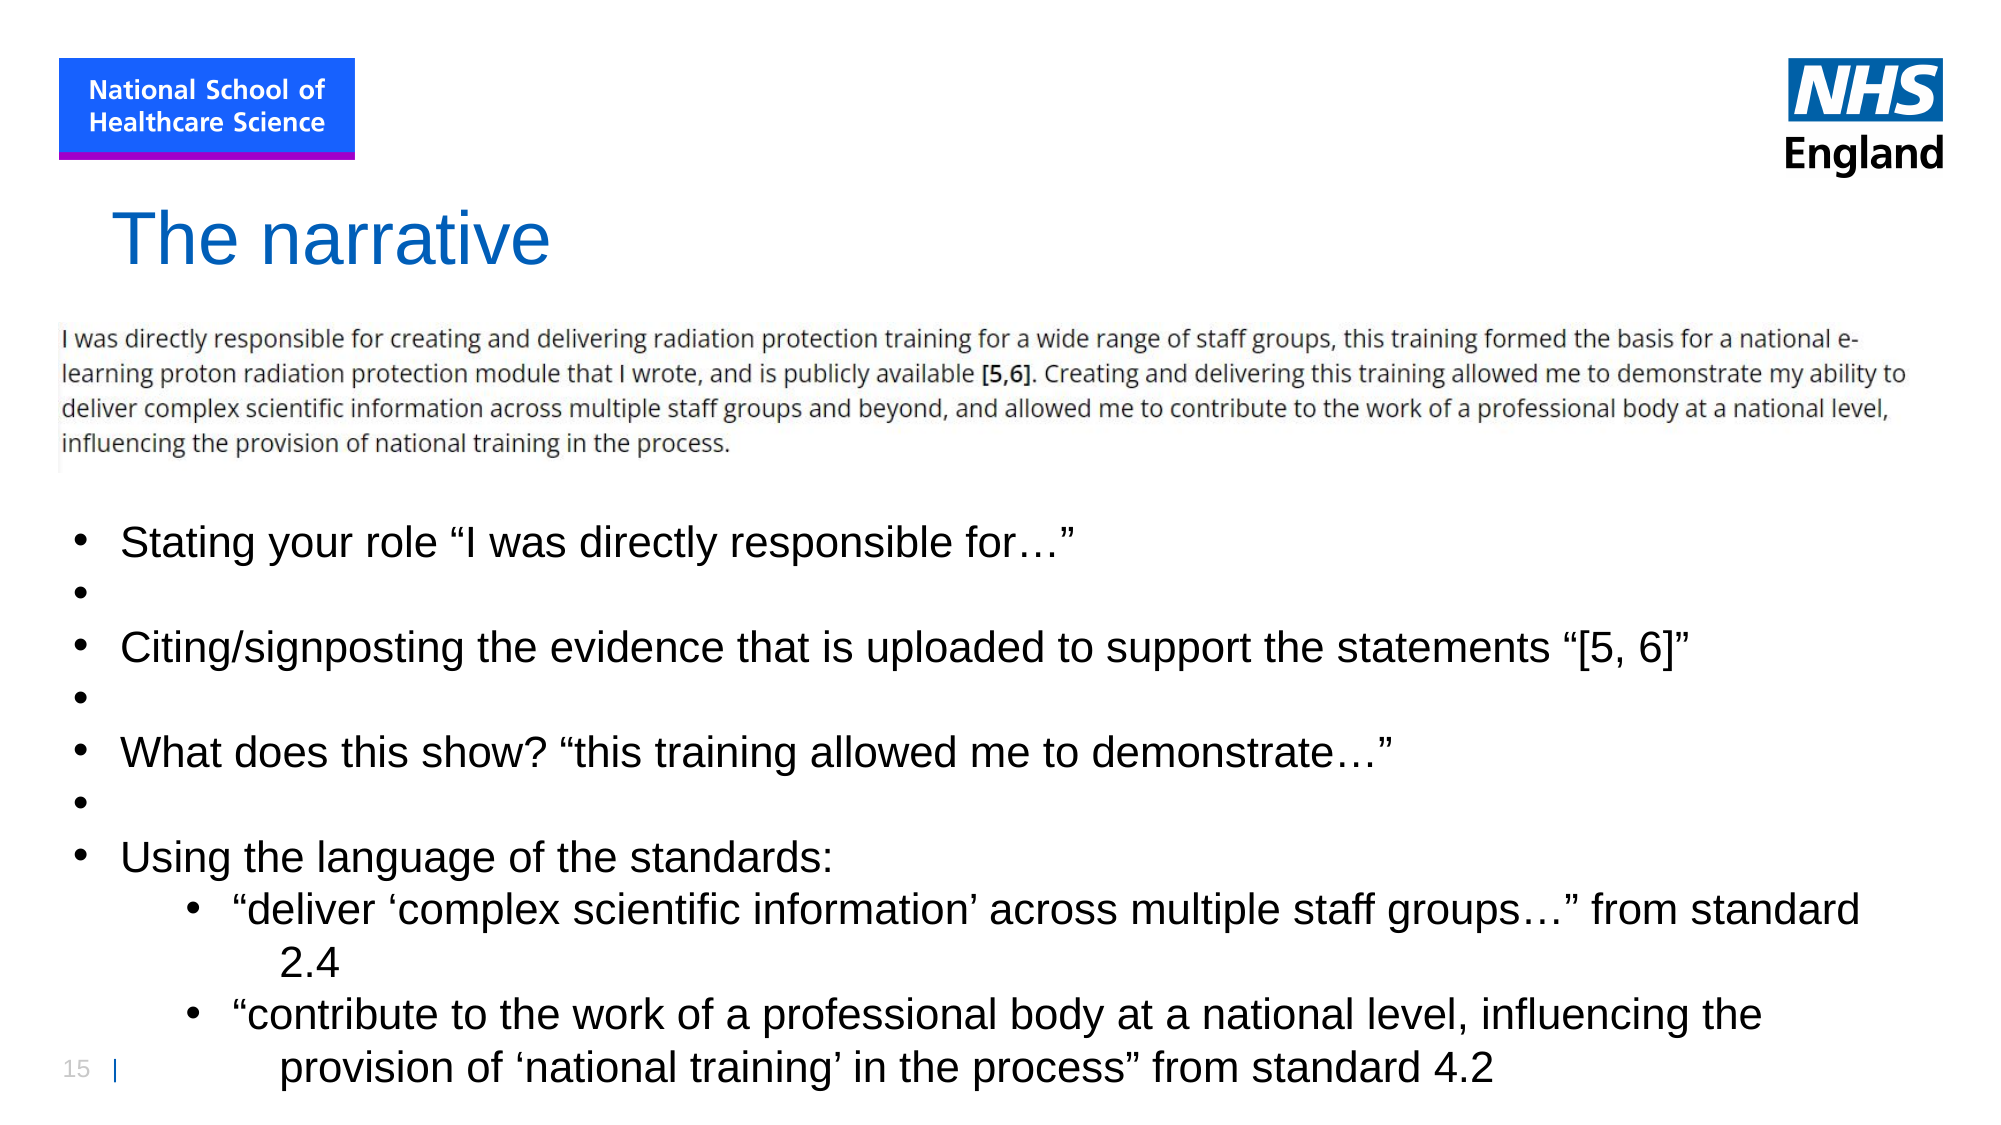

The narrative
Stating your role “I was directly responsible for…”
Citing/signposting the evidence that is uploaded to support the statements “[5, 6]”
What does this show? “this training allowed me to demonstrate…”
Using the language of the standards:
“deliver ‘complex scientific information’ across multiple staff groups…” from standard 2.4
“contribute to the work of a professional body at a national level, influencing the provision of ‘national training’ in the process” from standard 4.2